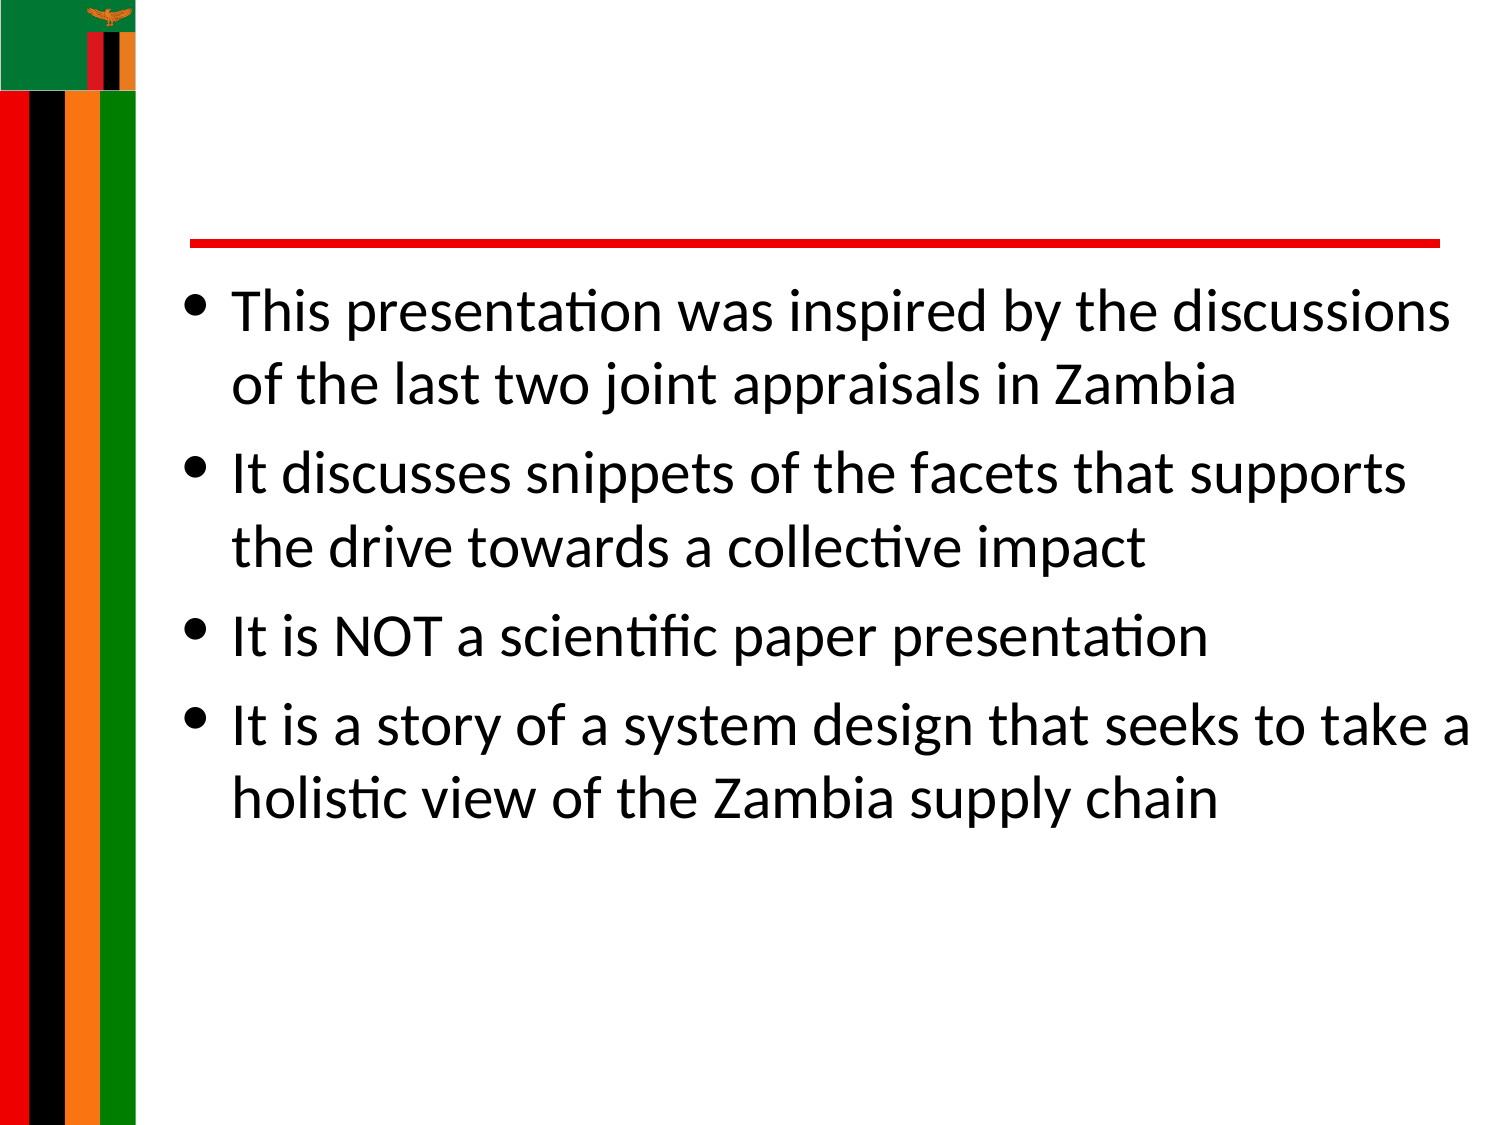

#
This presentation was inspired by the discussions of the last two joint appraisals in Zambia
It discusses snippets of the facets that supports the drive towards a collective impact
It is NOT a scientific paper presentation
It is a story of a system design that seeks to take a holistic view of the Zambia supply chain